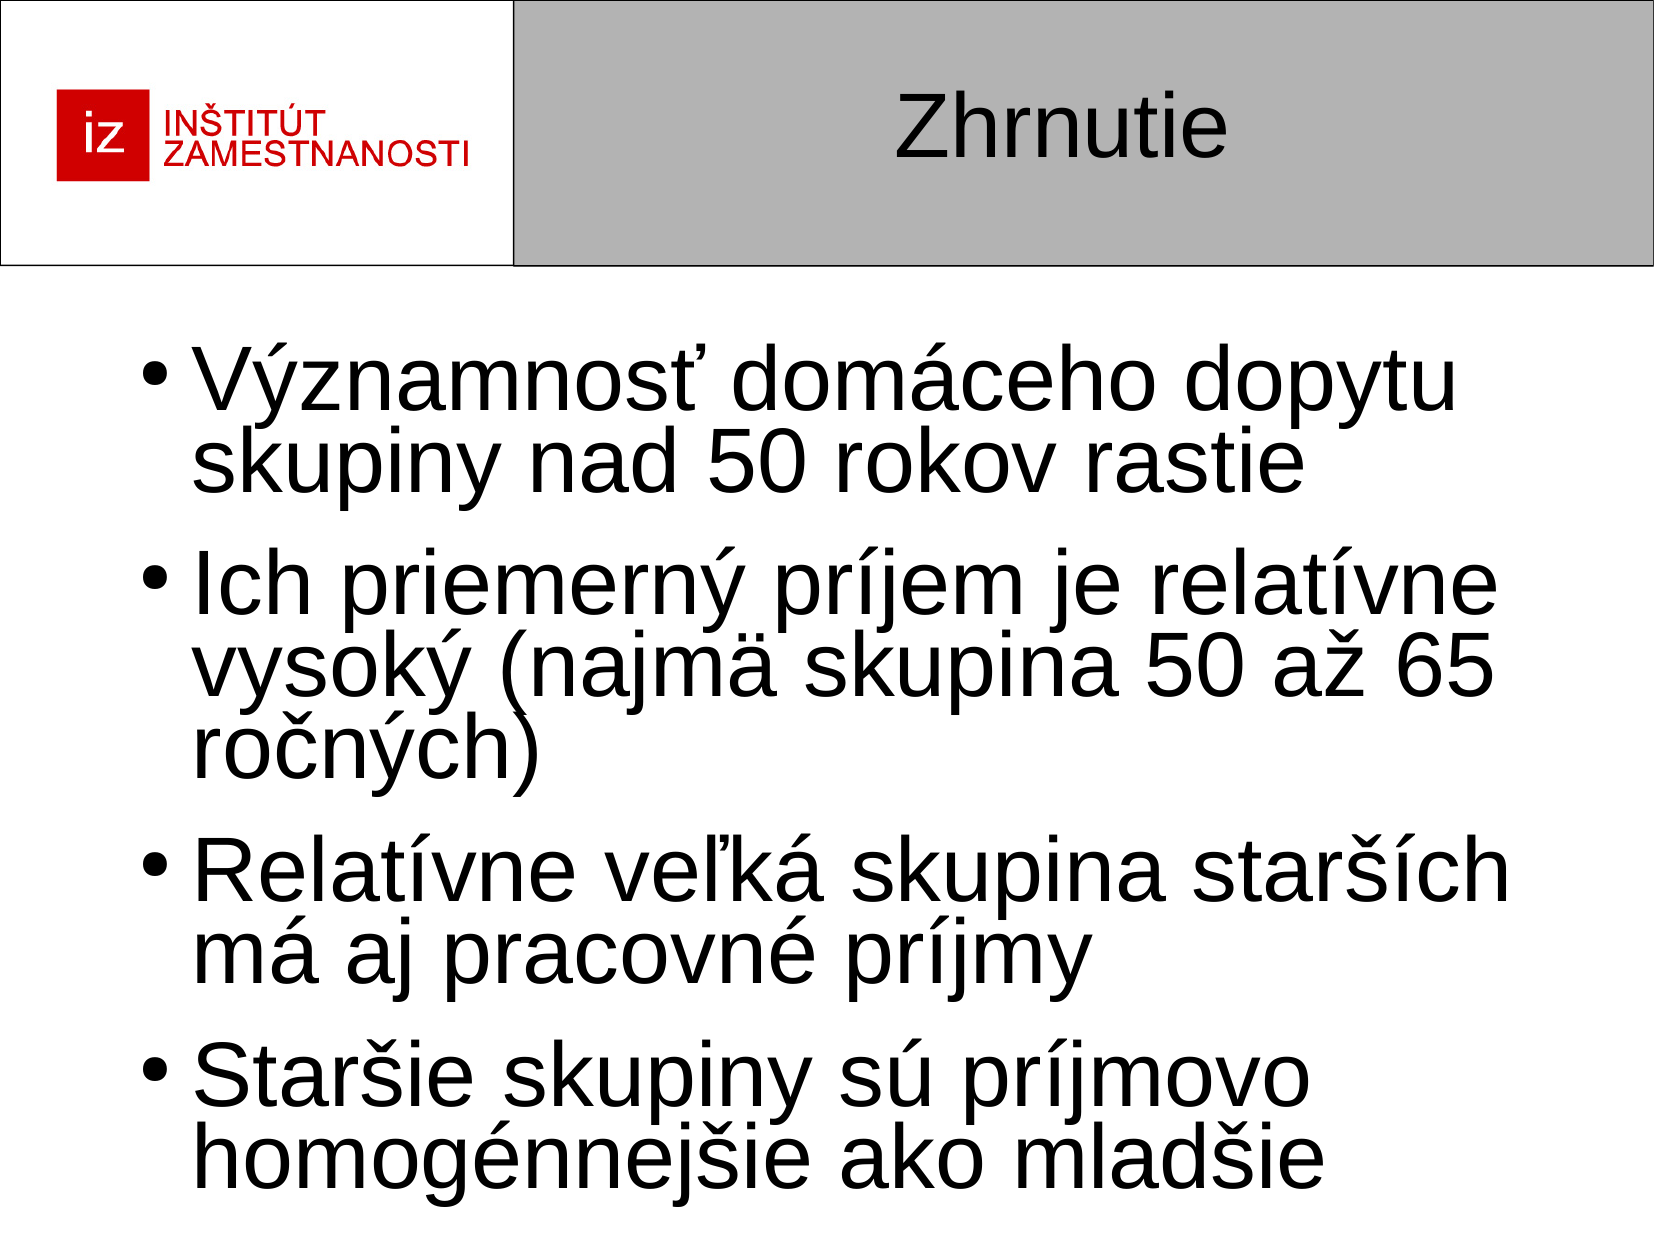

# Zhrnutie
Významnosť domáceho dopytu skupiny nad 50 rokov rastie
Ich priemerný príjem je relatívne vysoký (najmä skupina 50 až 65 ročných)
Relatívne veľká skupina starších má aj pracovné príjmy
Staršie skupiny sú príjmovo homogénnejšie ako mladšie